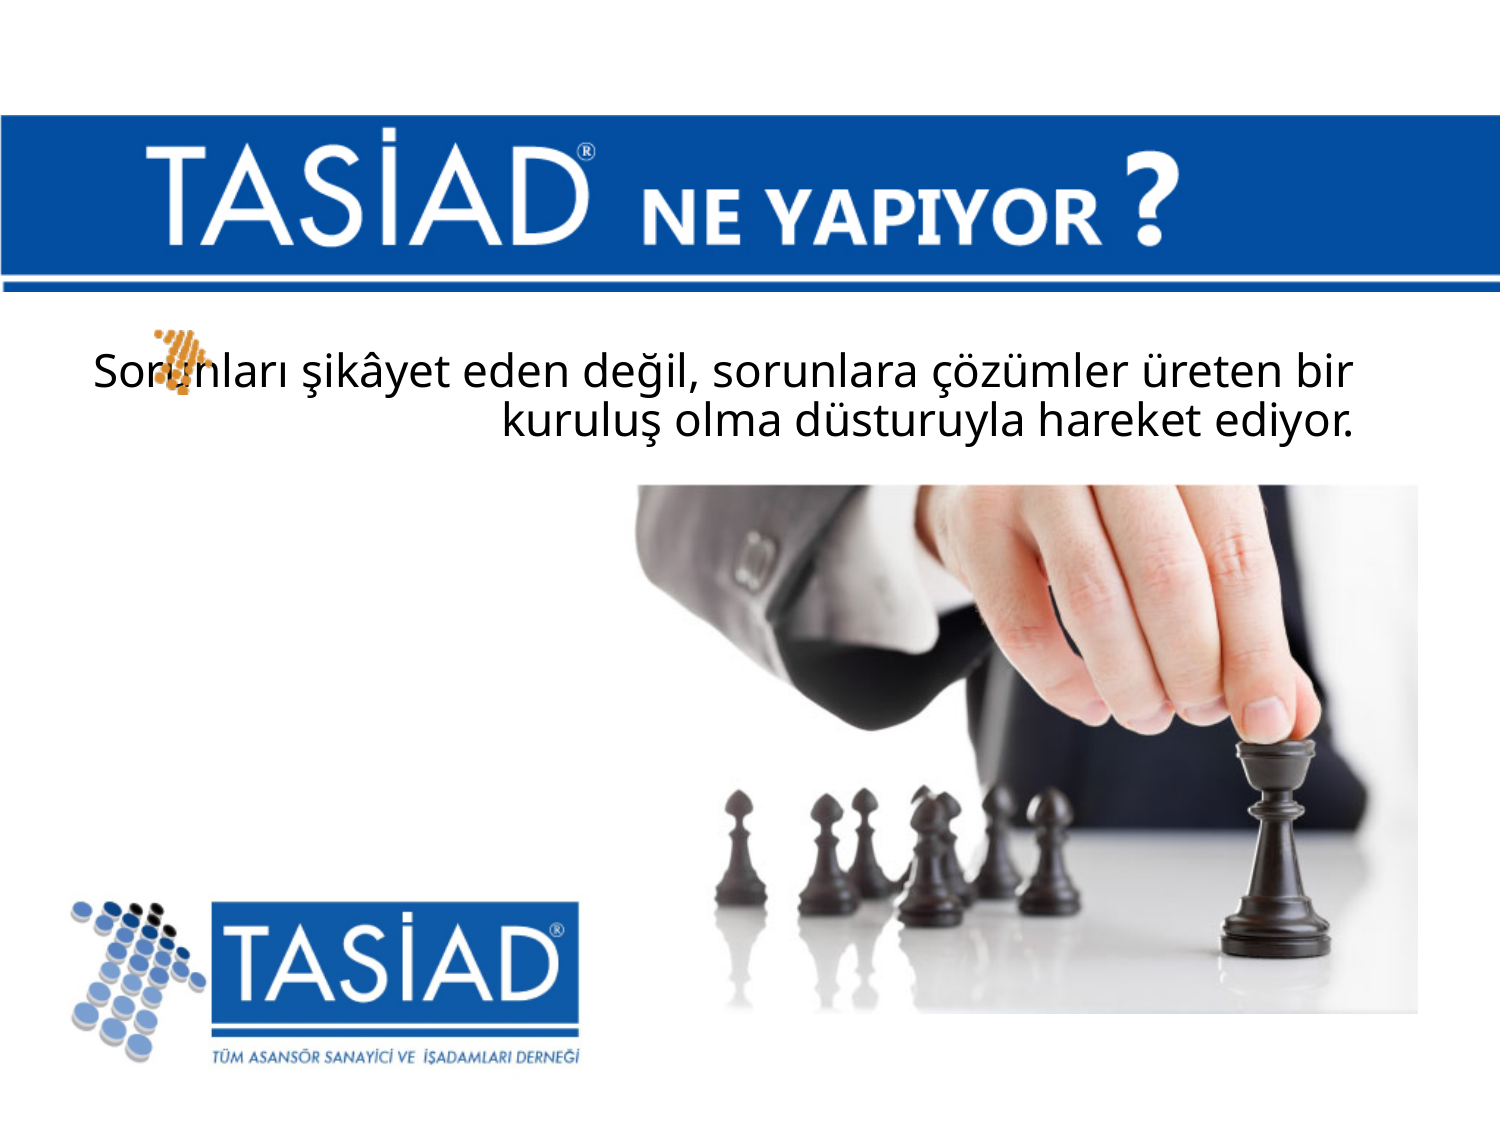

Sorunları şikâyet eden değil, sorunlara çözümler üreten bir kuruluş olma düsturuyla hareket ediyor.